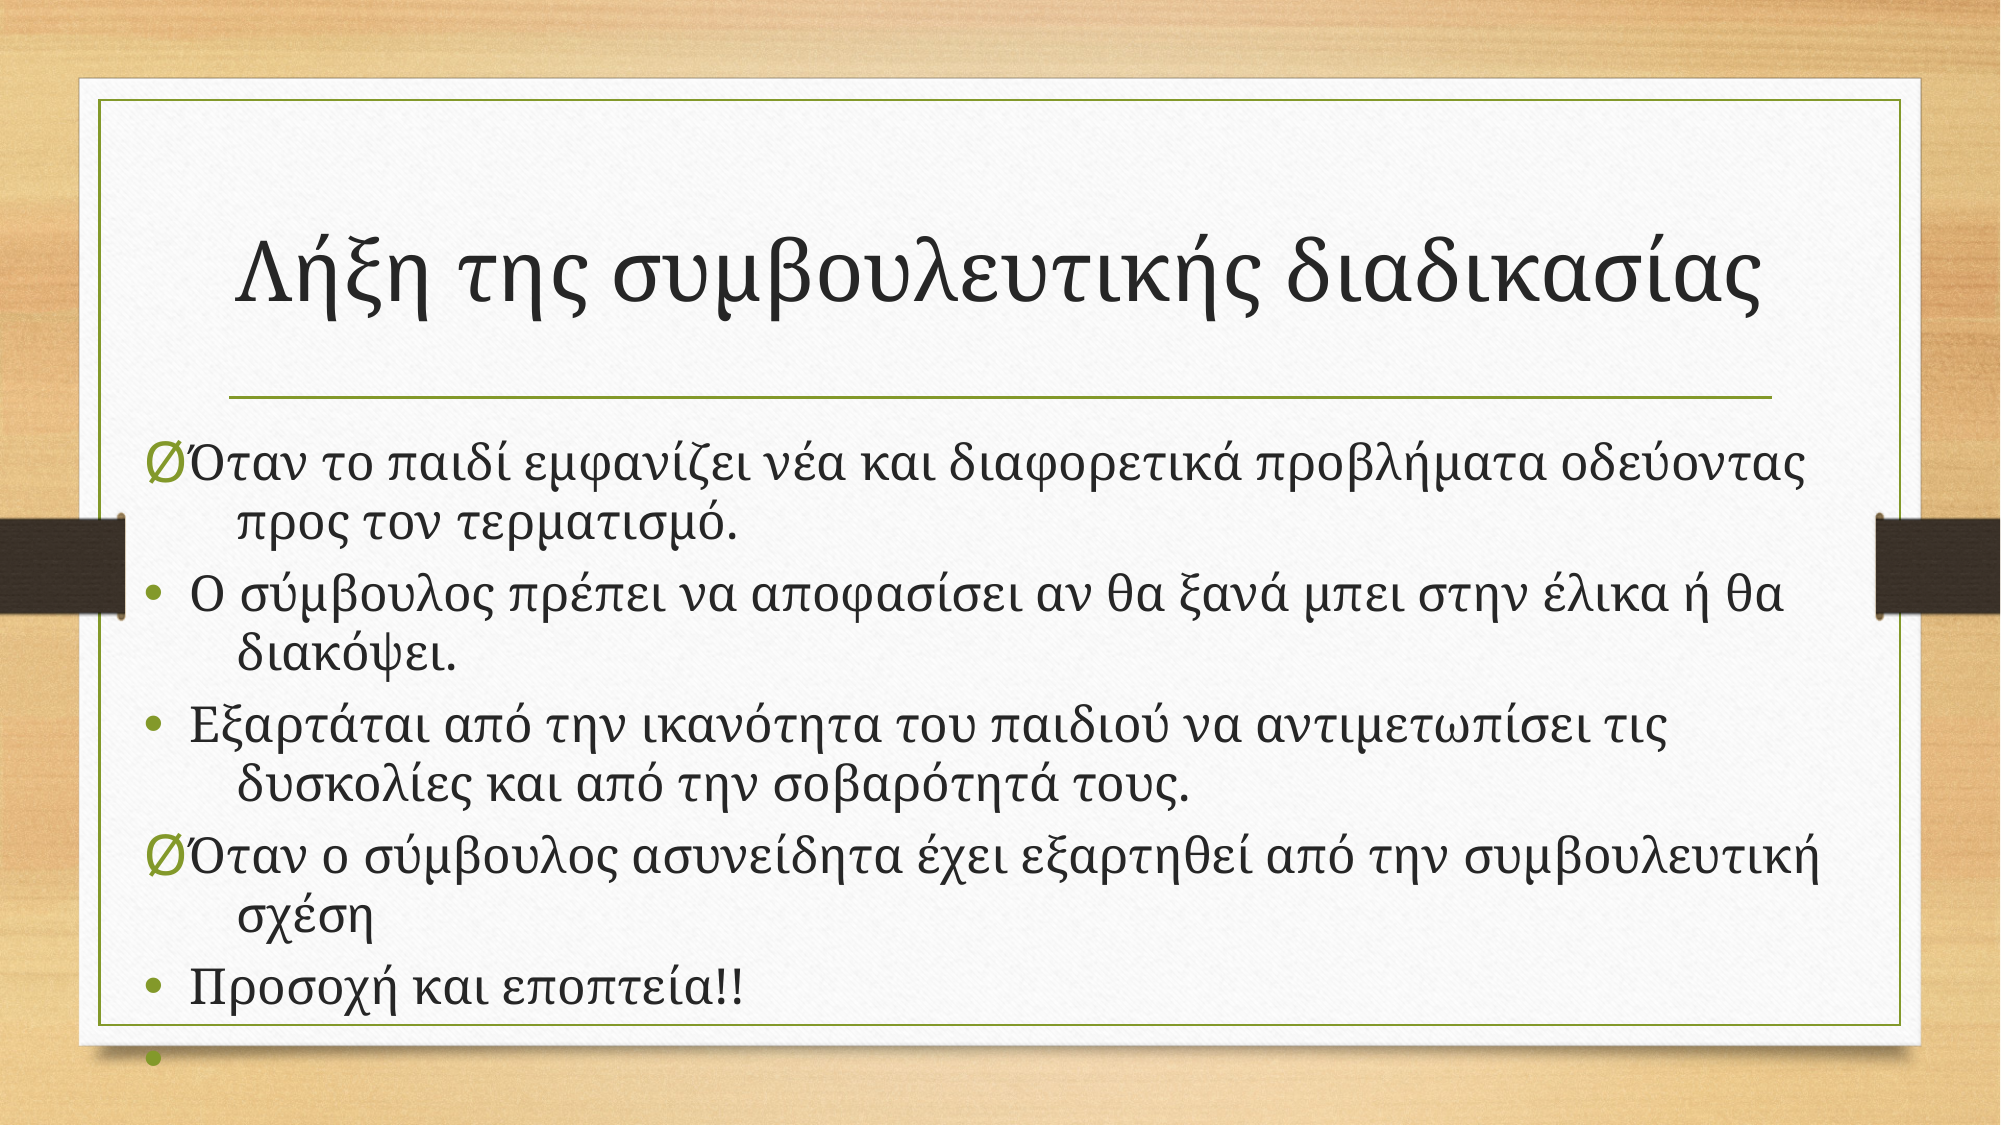

# Λήξη της συμβουλευτικής διαδικασίας
Όταν το παιδί εμφανίζει νέα και διαφορετικά προβλήματα οδεύοντας προς τον τερματισμό.
Ο σύμβουλος πρέπει να αποφασίσει αν θα ξανά μπει στην έλικα ή θα διακόψει.
Εξαρτάται από την ικανότητα του παιδιού να αντιμετωπίσει τις δυσκολίες και από την σοβαρότητά τους.
Όταν ο σύμβουλος ασυνείδητα έχει εξαρτηθεί από την συμβουλευτική σχέση
Προσοχή και εποπτεία!!